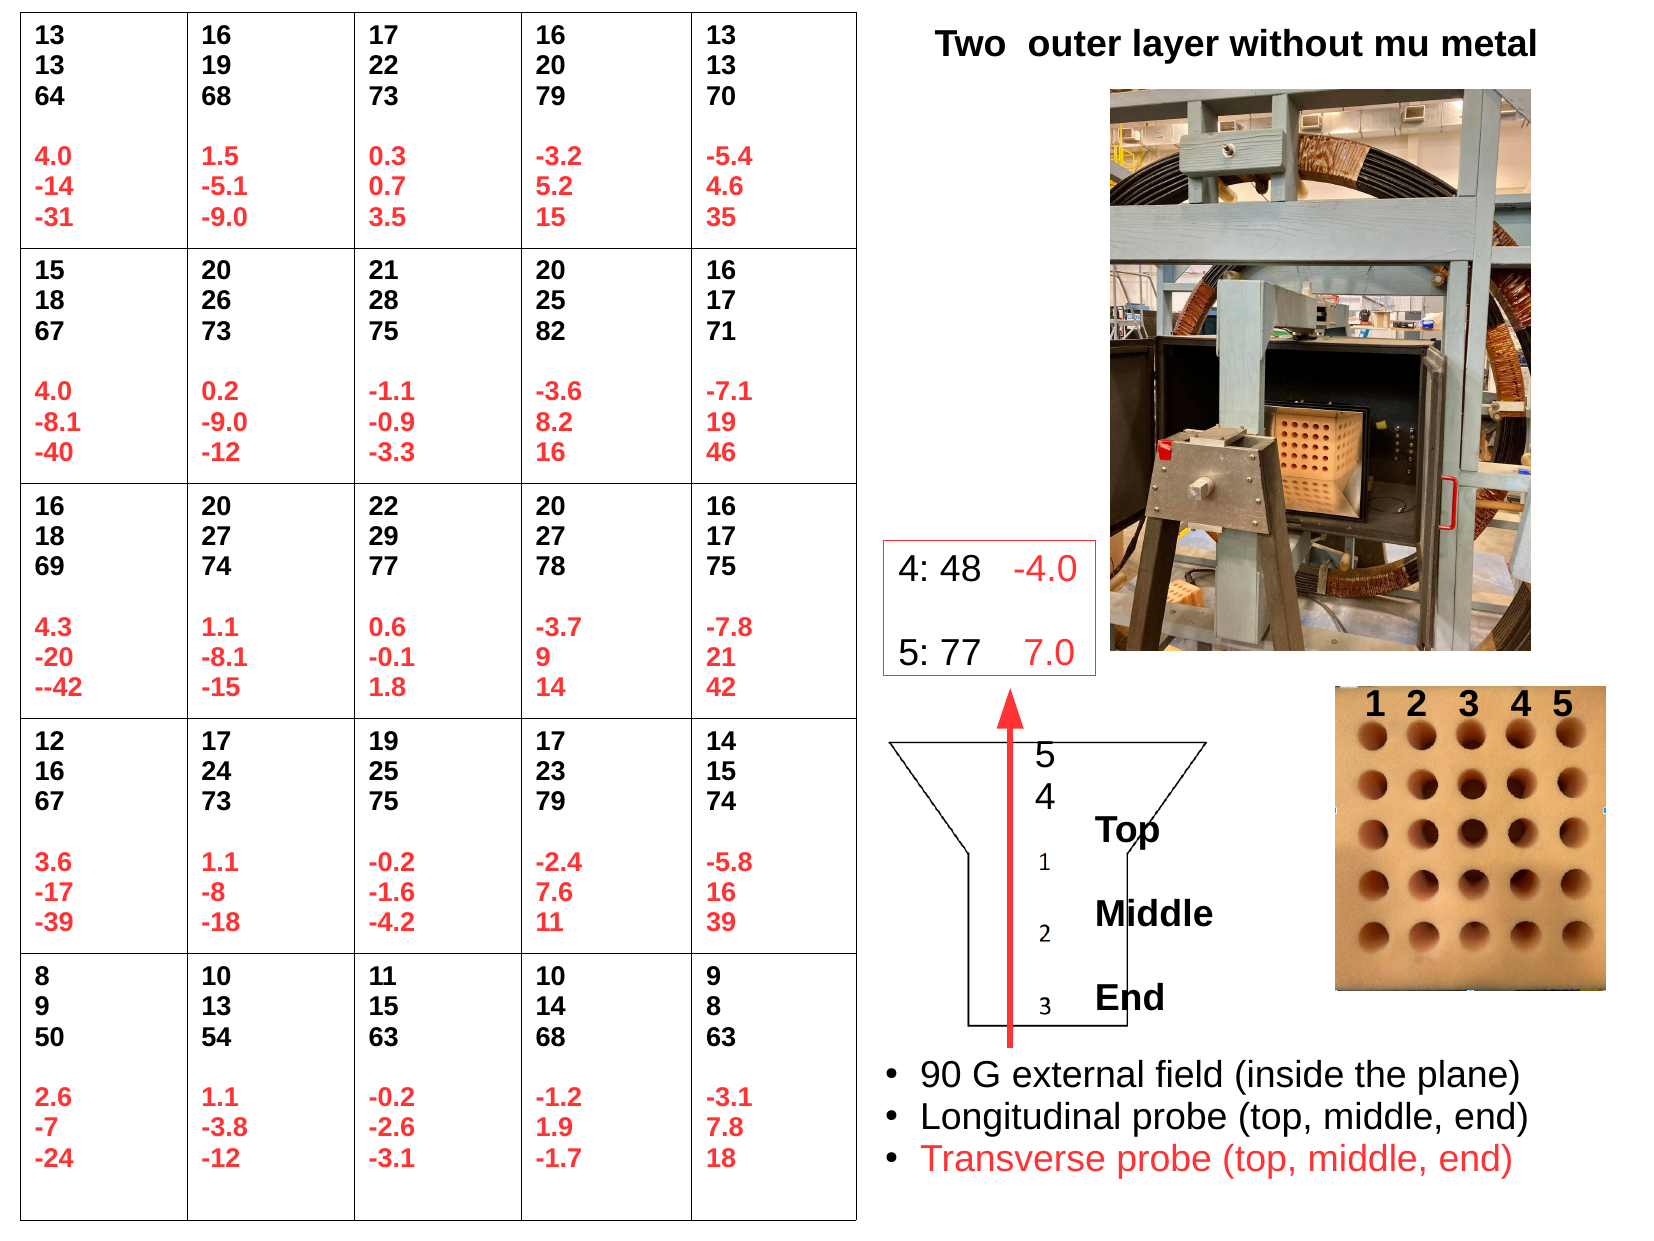

| 13 13 64 4.0 -14 -31 | 16 19 68 1.5 -5.1 -9.0 | 17 22 73 0.3 0.7 3.5 | 16 20 79 -3.2 5.2 15 | 13 13 70 -5.4 4.6 35 |
| --- | --- | --- | --- | --- |
| 15 18 67 4.0 -8.1 -40 | 20 26 73 0.2 -9.0 -12 | 21 28 75 -1.1 -0.9 -3.3 | 20 25 82 -3.6 8.2 16 | 16 17 71 -7.1 19 46 |
| 16 18 69 4.3 -20 --42 | 20 27 74 1.1 -8.1 -15 | 22 29 77 0.6 -0.1 1.8 | 20 27 78 -3.7 9 14 | 16 17 75 -7.8 21 42 |
| 12 16 67 3.6 -17 -39 | 17 24 73 1.1 -8 -18 | 19 25 75 -0.2 -1.6 -4.2 | 17 23 79 -2.4 7.6 11 | 14 15 74 -5.8 16 39 |
| 8 9 50 2.6 -7 -24 | 10 13 54 1.1 -3.8 -12 | 11 15 63 -0.2 -2.6 -3.1 | 10 14 68 -1.2 1.9 -1.7 | 9 8 63 -3.1 7.8 18 |
Two outer layer without mu metal
4: 48 -4.0
5: 77 7.0
1 2 3 4 5
Top
Middle
End
5
4
90 G external field (inside the plane)
Longitudinal probe (top, middle, end)
Transverse probe (top, middle, end)